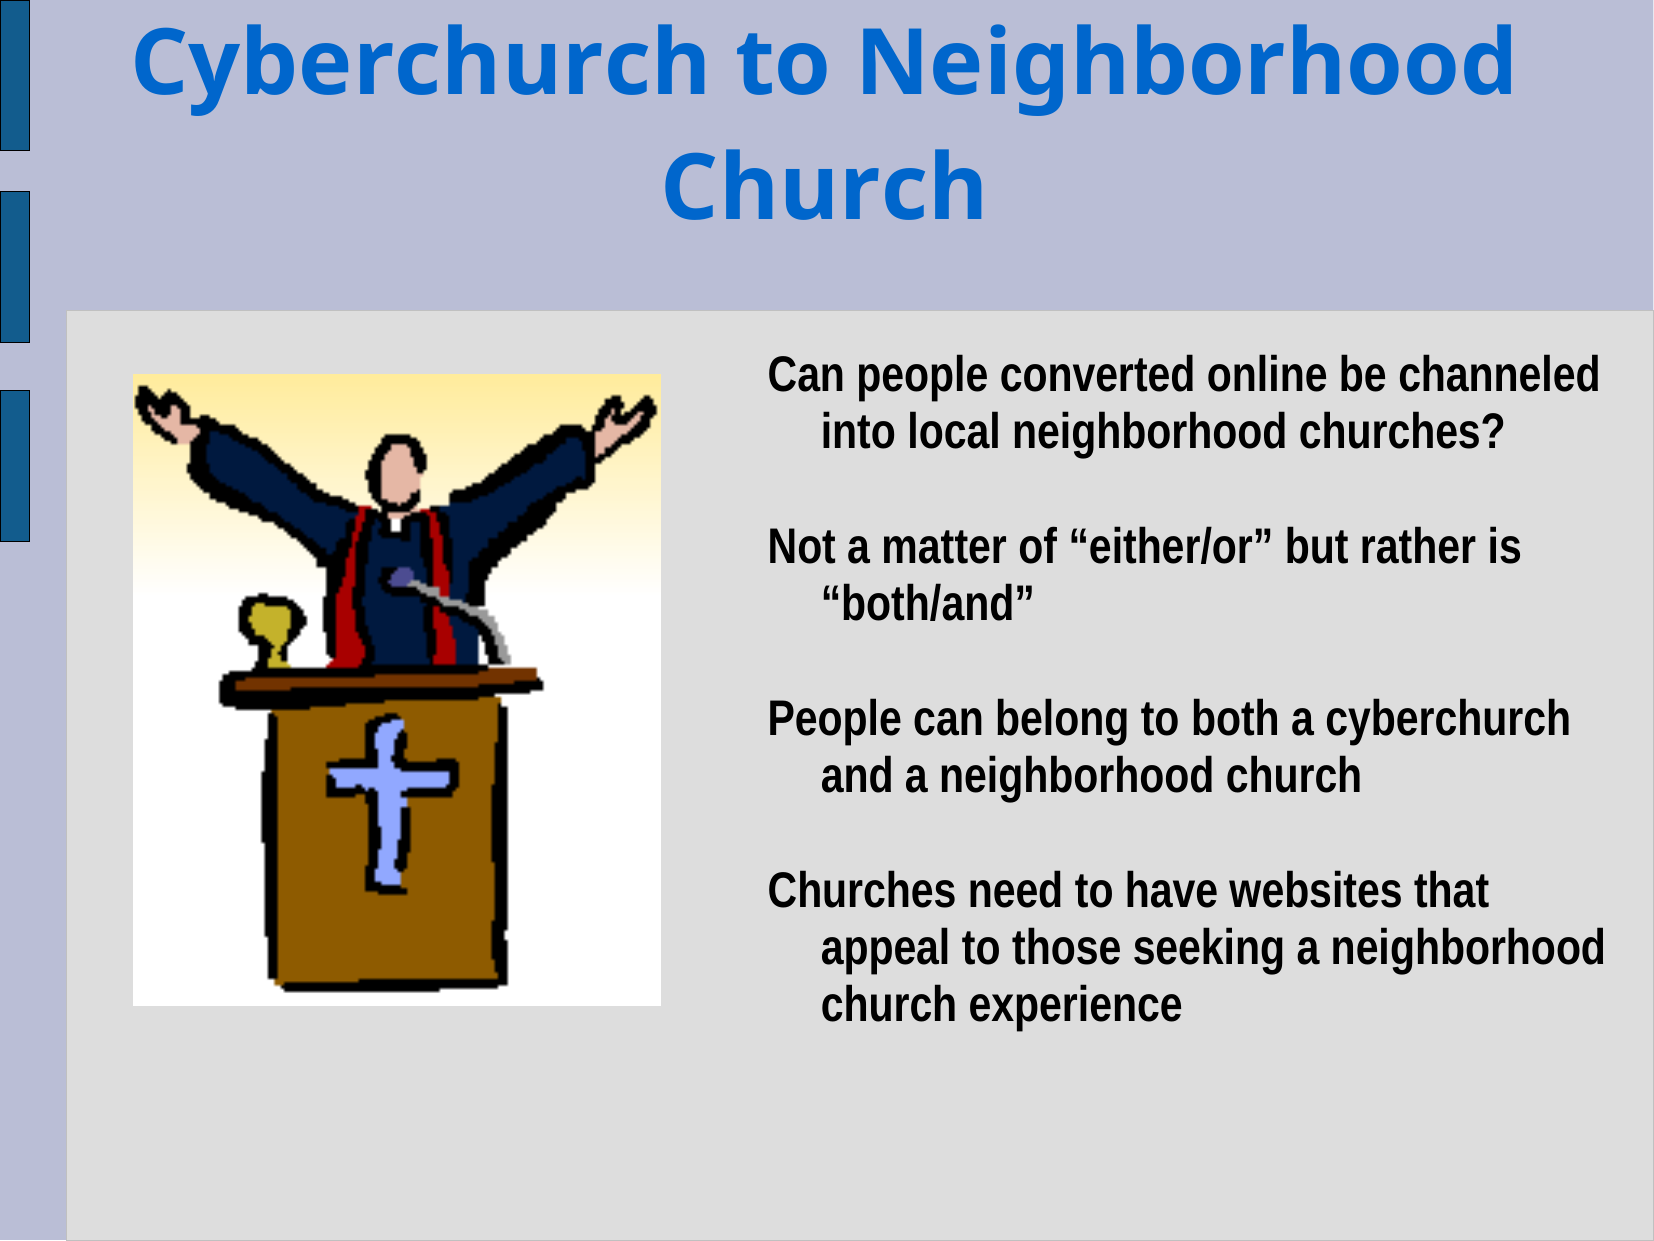

# Cyberchurch to Neighborhood Church
Can people converted online be channeled into local neighborhood churches?
Not a matter of “either/or” but rather is “both/and”
People can belong to both a cyberchurch and a neighborhood church
Churches need to have websites that appeal to those seeking a neighborhood church experience